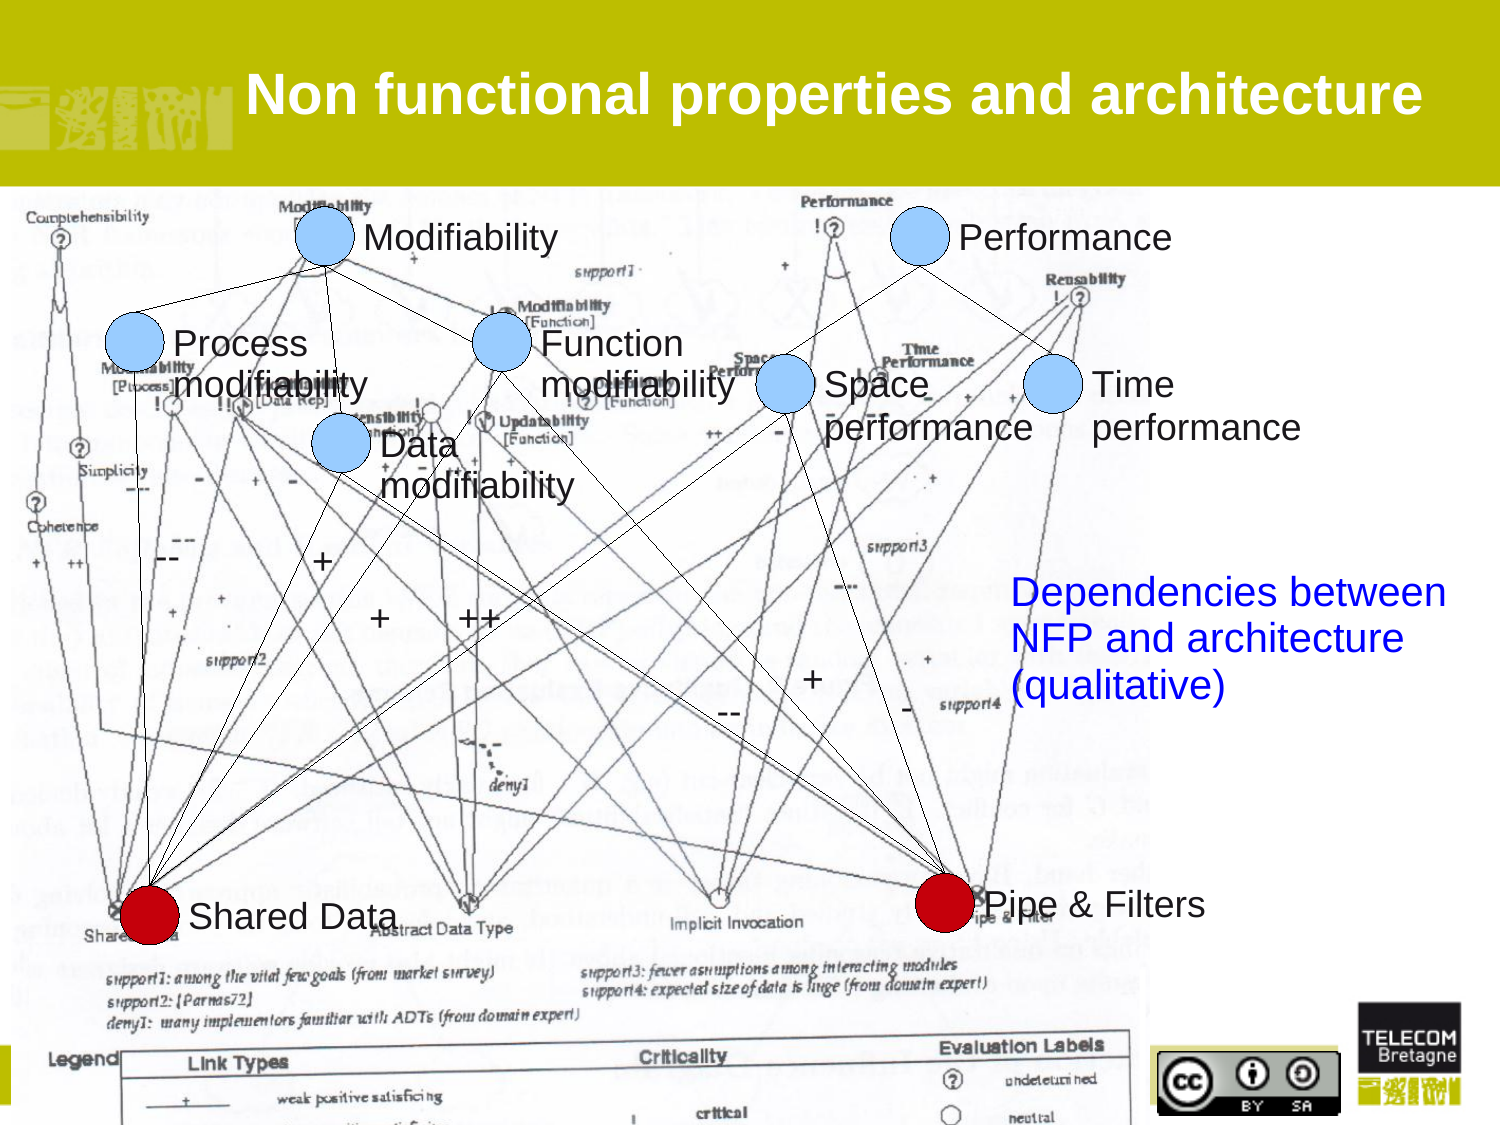

# Non functional properties and architecture
Modifiability
Performance
Process
modifiability
Function
modifiability
Space
performance
Time
performance
Data
modifiability
+
--
Dependencies between
NFP and architecture
(qualitative)
+
++
+
-
--
Pipe & Filters
Shared Data
20